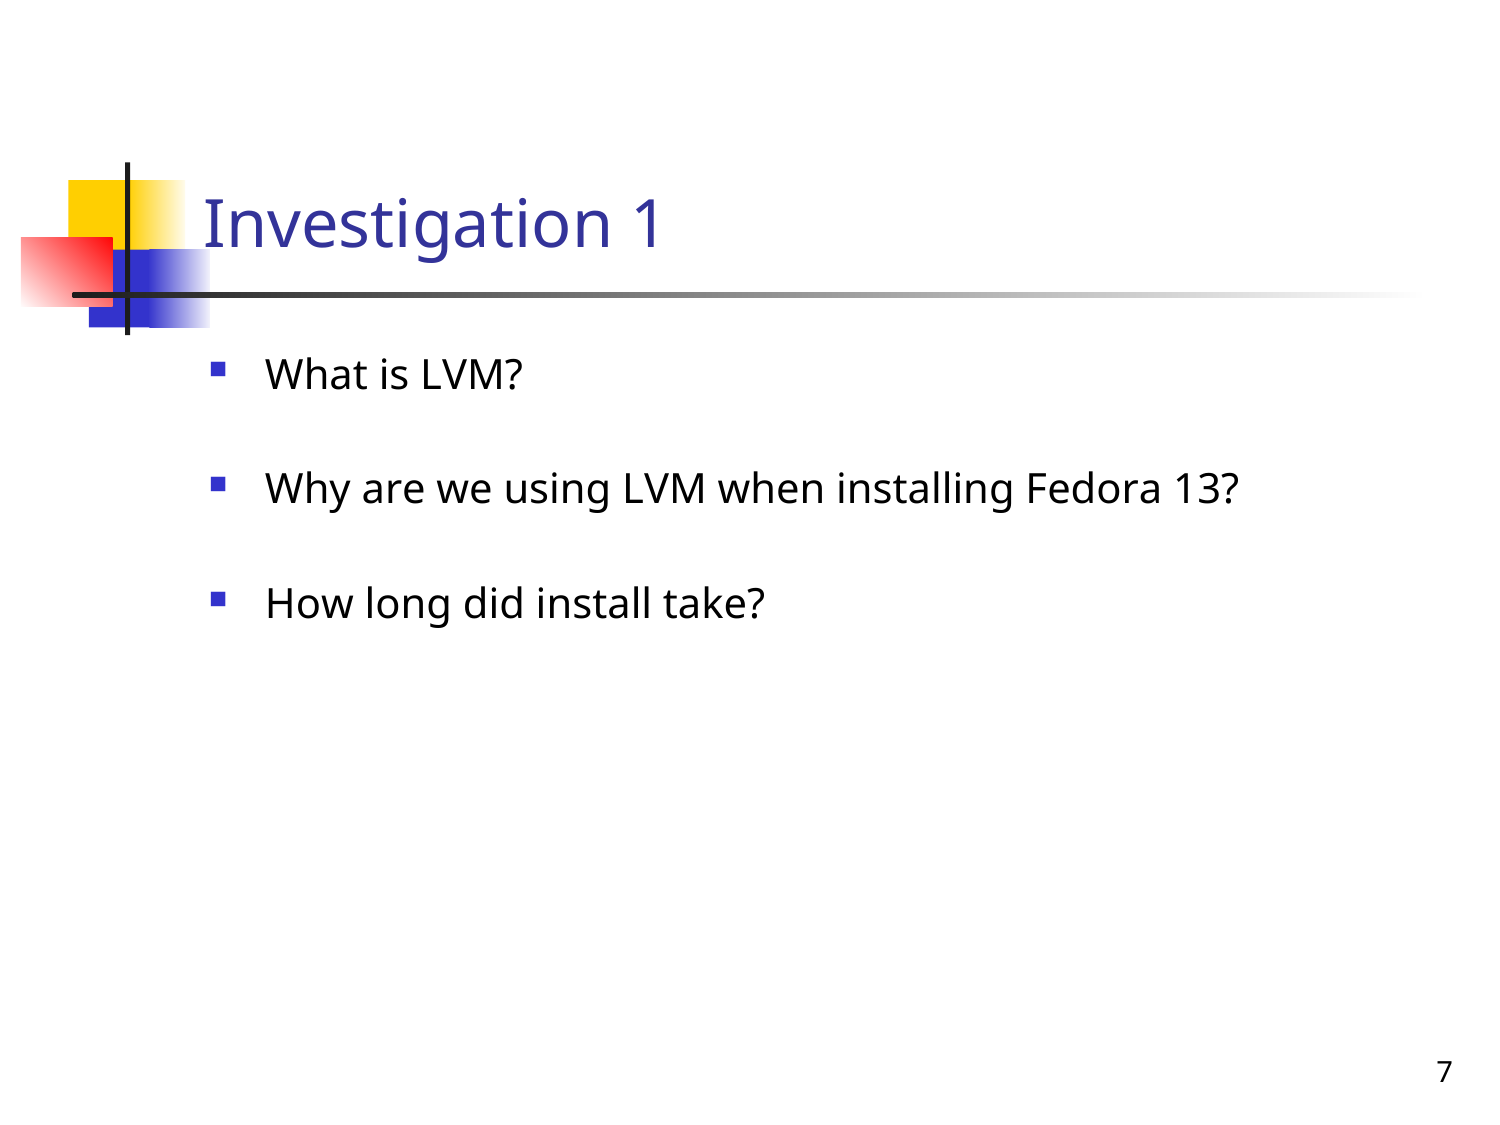

# Investigation 1
What is LVM?
Why are we using LVM when installing Fedora 13?
How long did install take?
7